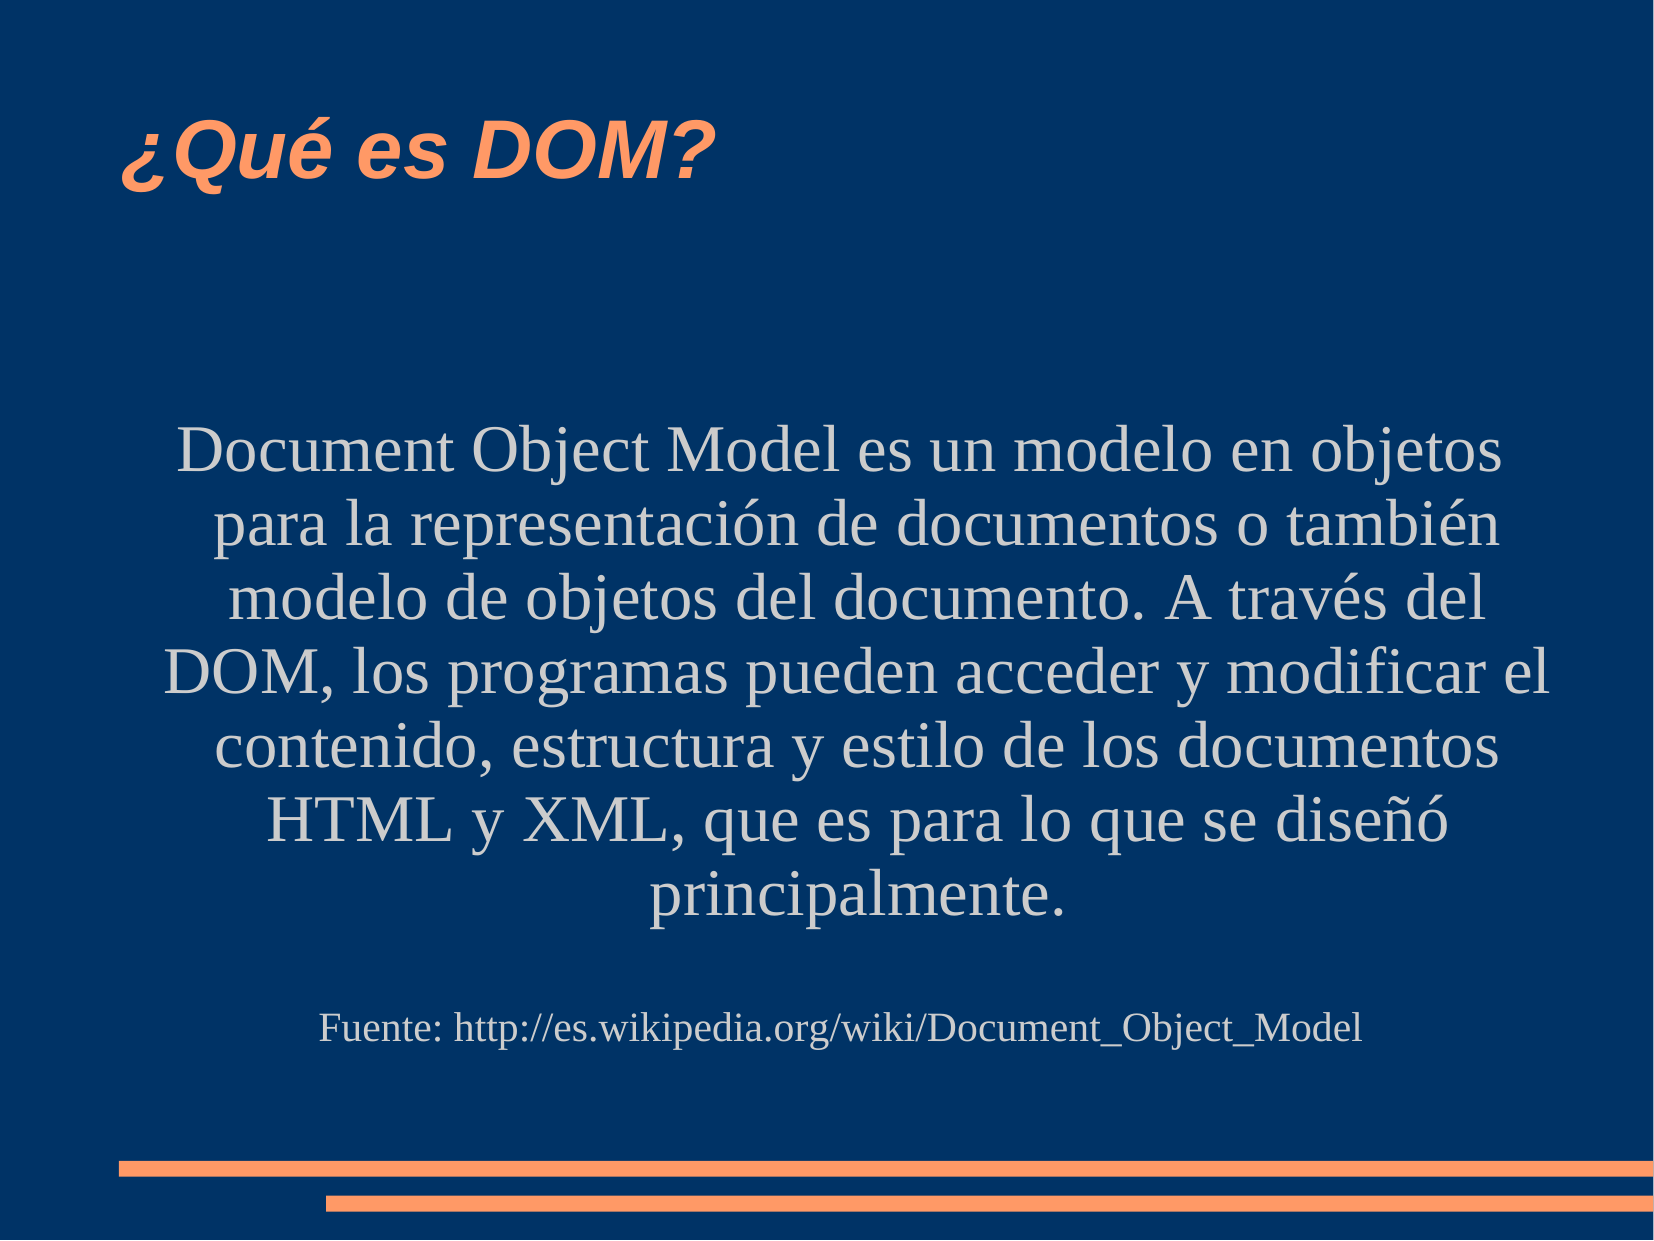

# ¿Qué es DOM?
Document Object Model es un modelo en objetos para la representación de documentos o también modelo de objetos del documento. A través del DOM, los programas pueden acceder y modificar el contenido, estructura y estilo de los documentos HTML y XML, que es para lo que se diseñó principalmente.
Fuente: http://es.wikipedia.org/wiki/Document_Object_Model